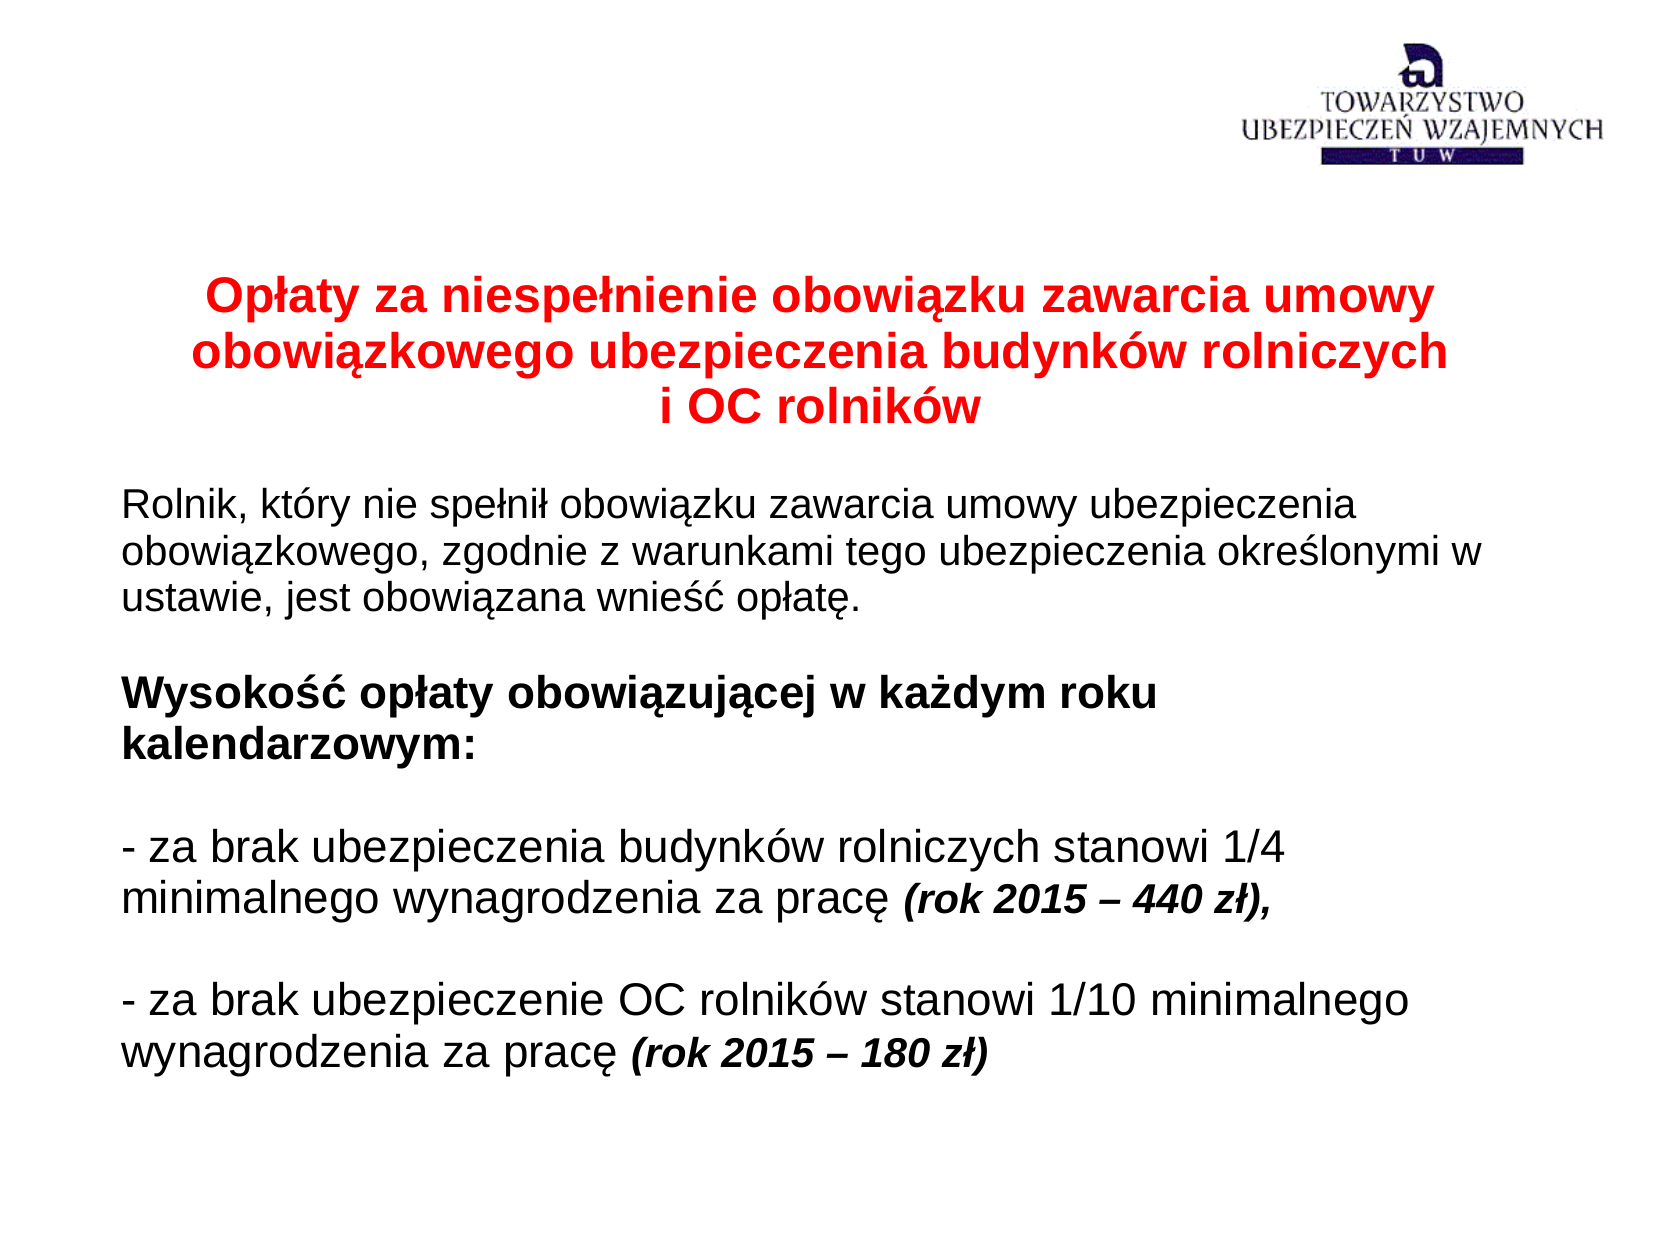

Opłaty za niespełnienie obowiązku zawarcia umowy obowiązkowego ubezpieczenia budynków rolniczych i OC rolników
Rolnik, który nie spełnił obowiązku zawarcia umowy ubezpieczenia obowiązkowego, zgodnie z warunkami tego ubezpieczenia określonymi w ustawie, jest obowiązana wnieść opłatę.
Wysokość opłaty obowiązującej w każdym roku		 kalendarzowym:
- za brak ubezpieczenia budynków rolniczych stanowi 1/4 minimalnego wynagrodzenia za pracę (rok 2015 – 440 zł),
- za brak ubezpieczenie OC rolników stanowi 1/10 minimalnego wynagrodzenia za pracę (rok 2015 – 180 zł)